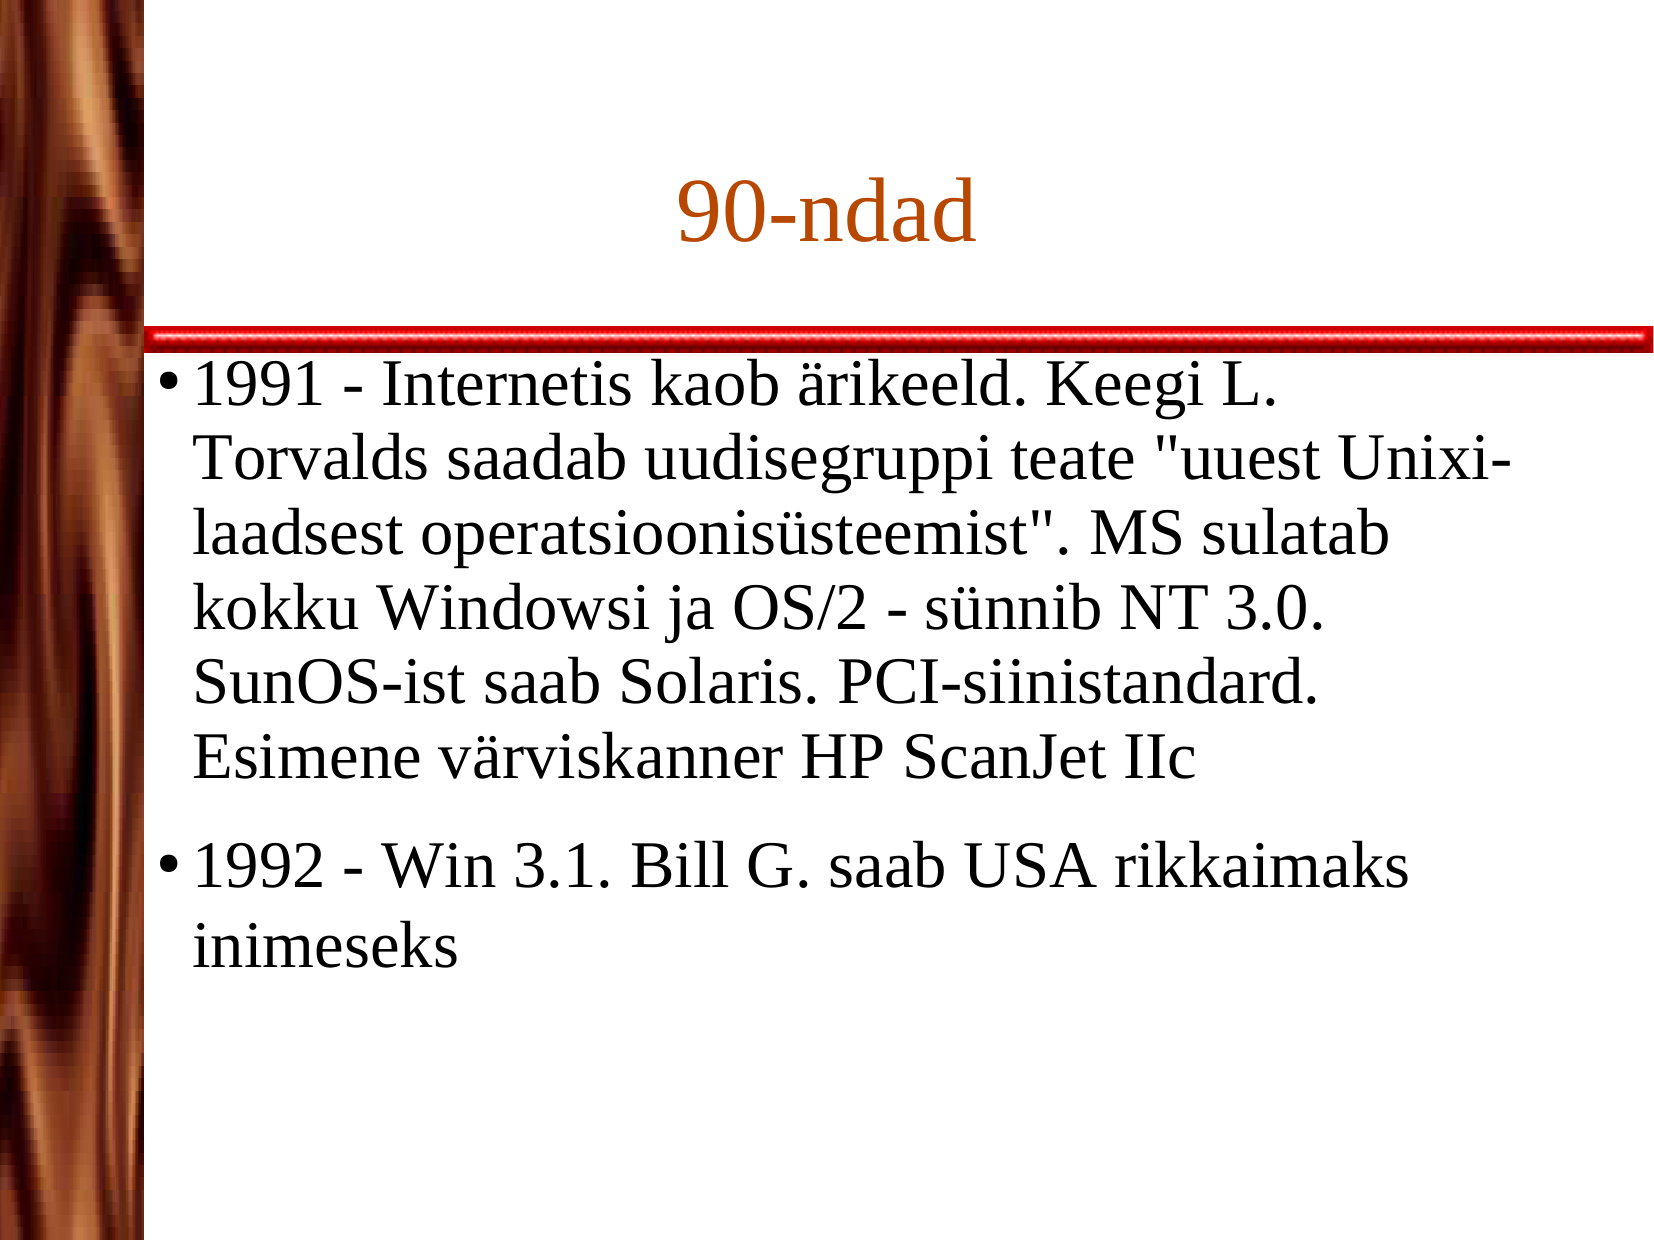

# 90-ndad
1991 - Internetis kaob ärikeeld. Keegi L. Torvalds saadab uudisegruppi teate "uuest Unixi-laadsest operatsioonisüsteemist". MS sulatab kokku Windowsi ja OS/2 - sünnib NT 3.0. SunOS-ist saab Solaris. PCI-siinistandard. Esimene värviskanner HP ScanJet IIc
1992 - Win 3.1. Bill G. saab USA rikkaimaks inimeseks